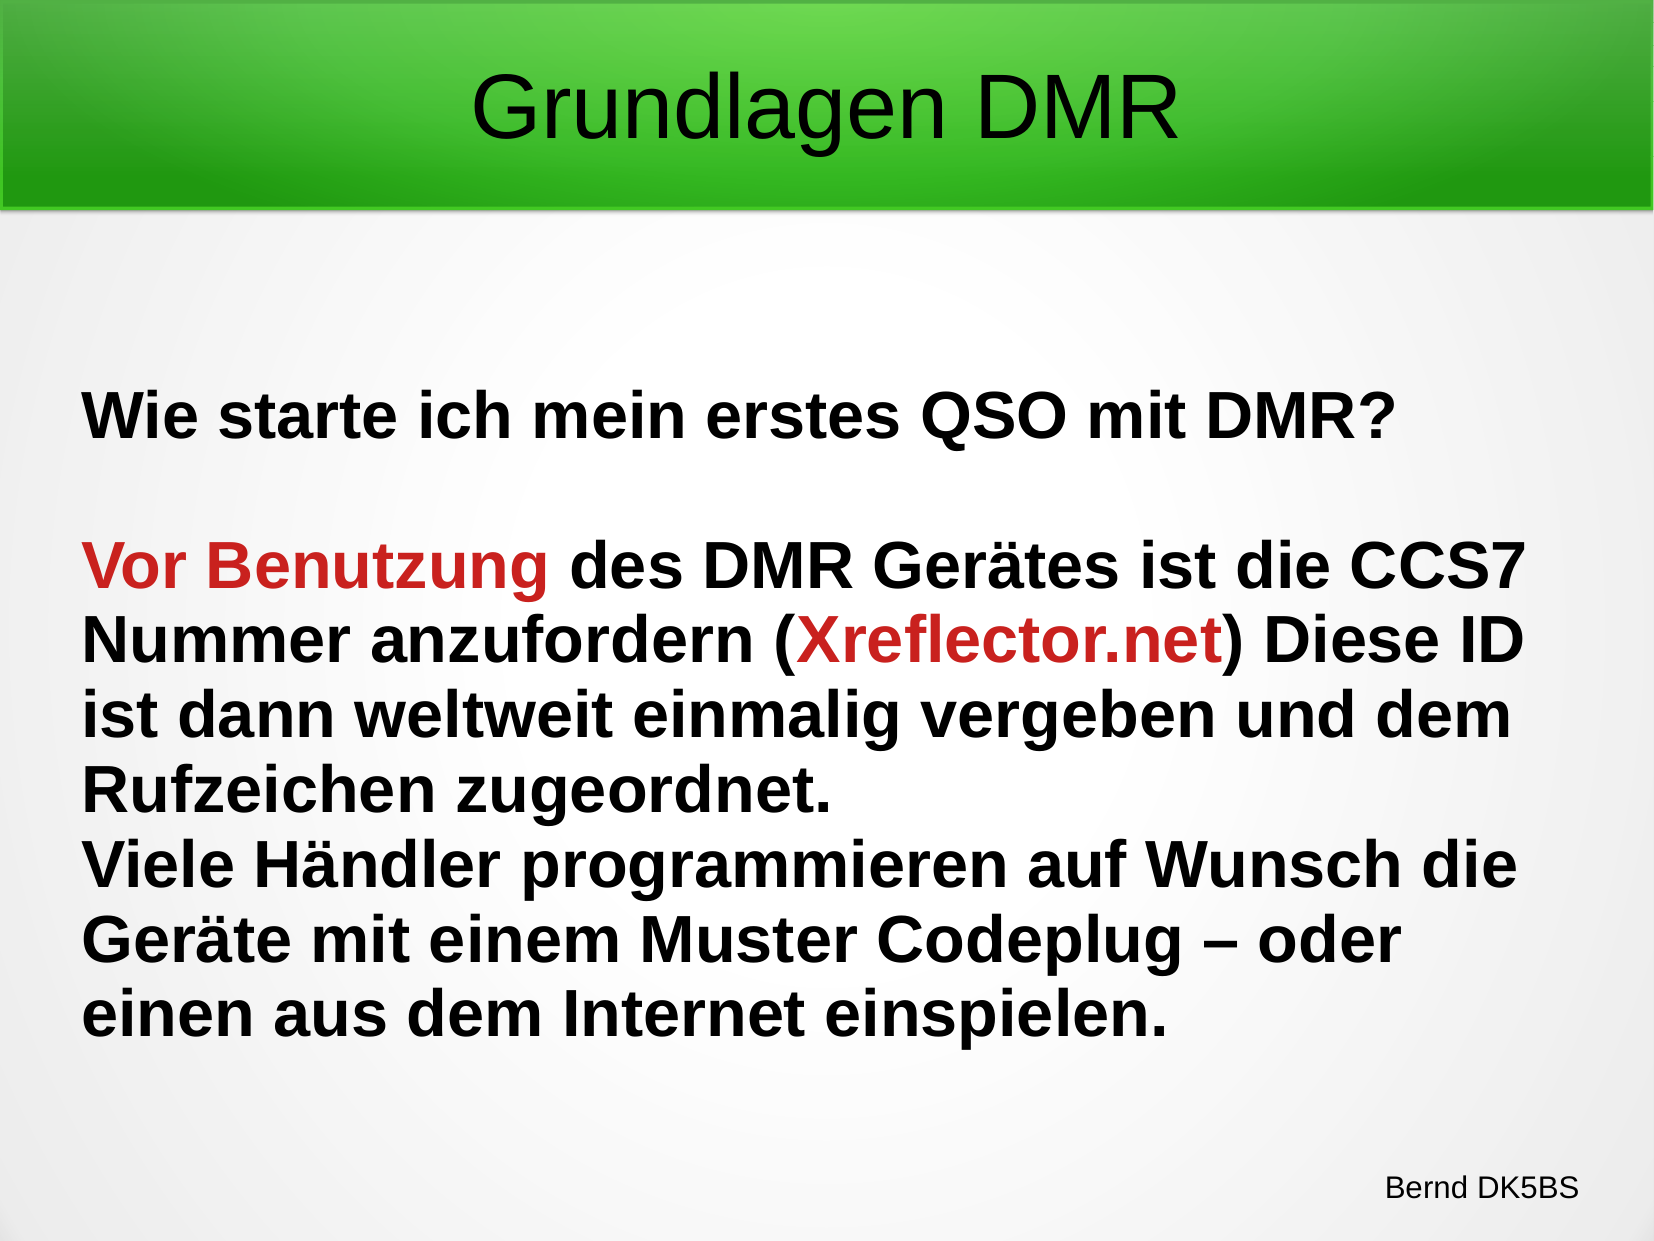

# Grundlagen DMR
Wie starte ich mein erstes QSO mit DMR?
Vor Benutzung des DMR Gerätes ist die CCS7 Nummer anzufordern (Xreflector.net) Diese ID ist dann weltweit einmalig vergeben und dem Rufzeichen zugeordnet.
Viele Händler programmieren auf Wunsch die Geräte mit einem Muster Codeplug – oder einen aus dem Internet einspielen.
Bernd DK5BS